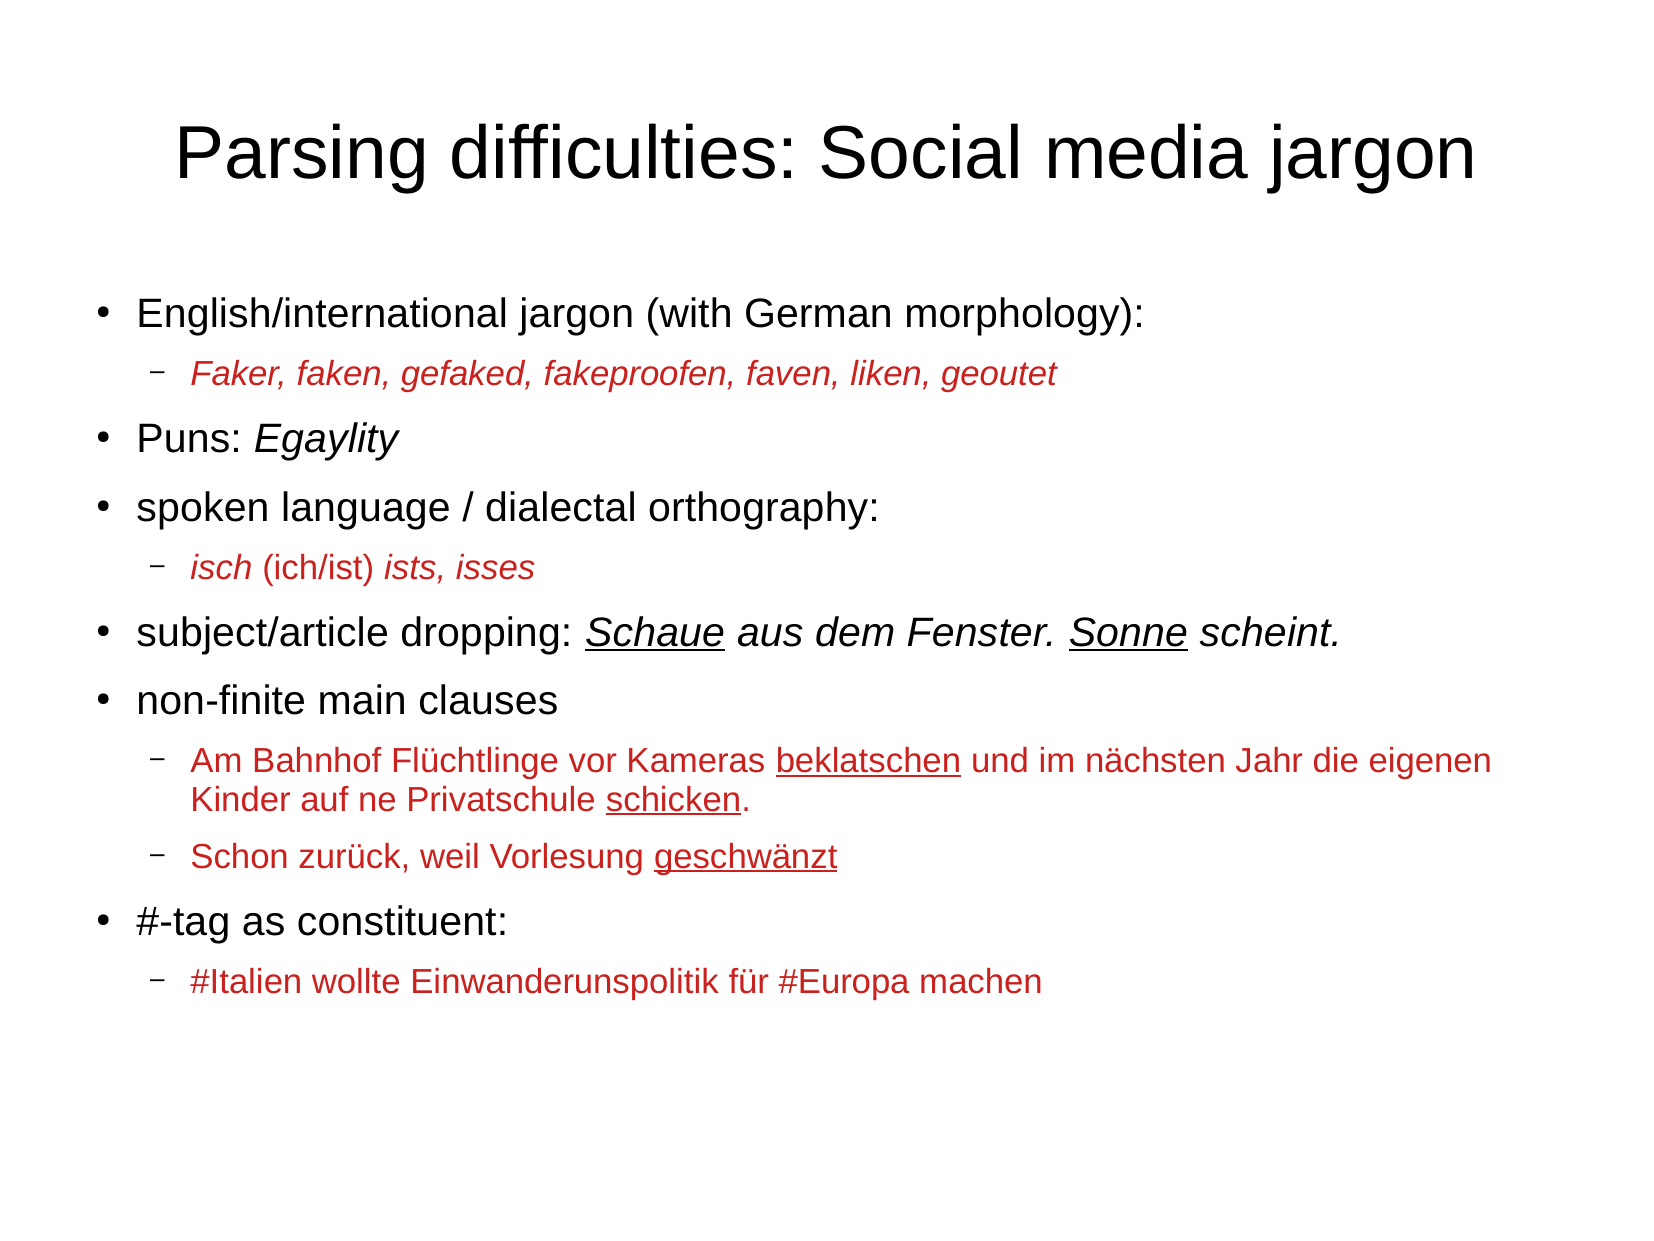

# Parsing difficulties: Social media jargon
English/international jargon (with German morphology):
Faker, faken, gefaked, fakeproofen, faven, liken, geoutet
Puns: Egaylity
spoken language / dialectal orthography:
isch (ich/ist) ists, isses
subject/article dropping: Schaue aus dem Fenster. Sonne scheint.
non-finite main clauses
Am Bahnhof Flüchtlinge vor Kameras beklatschen und im nächsten Jahr die eigenen Kinder auf ne Privatschule schicken.
Schon zurück, weil Vorlesung geschwänzt
#-tag as constituent:
#Italien wollte Einwanderunspolitik für #Europa machen